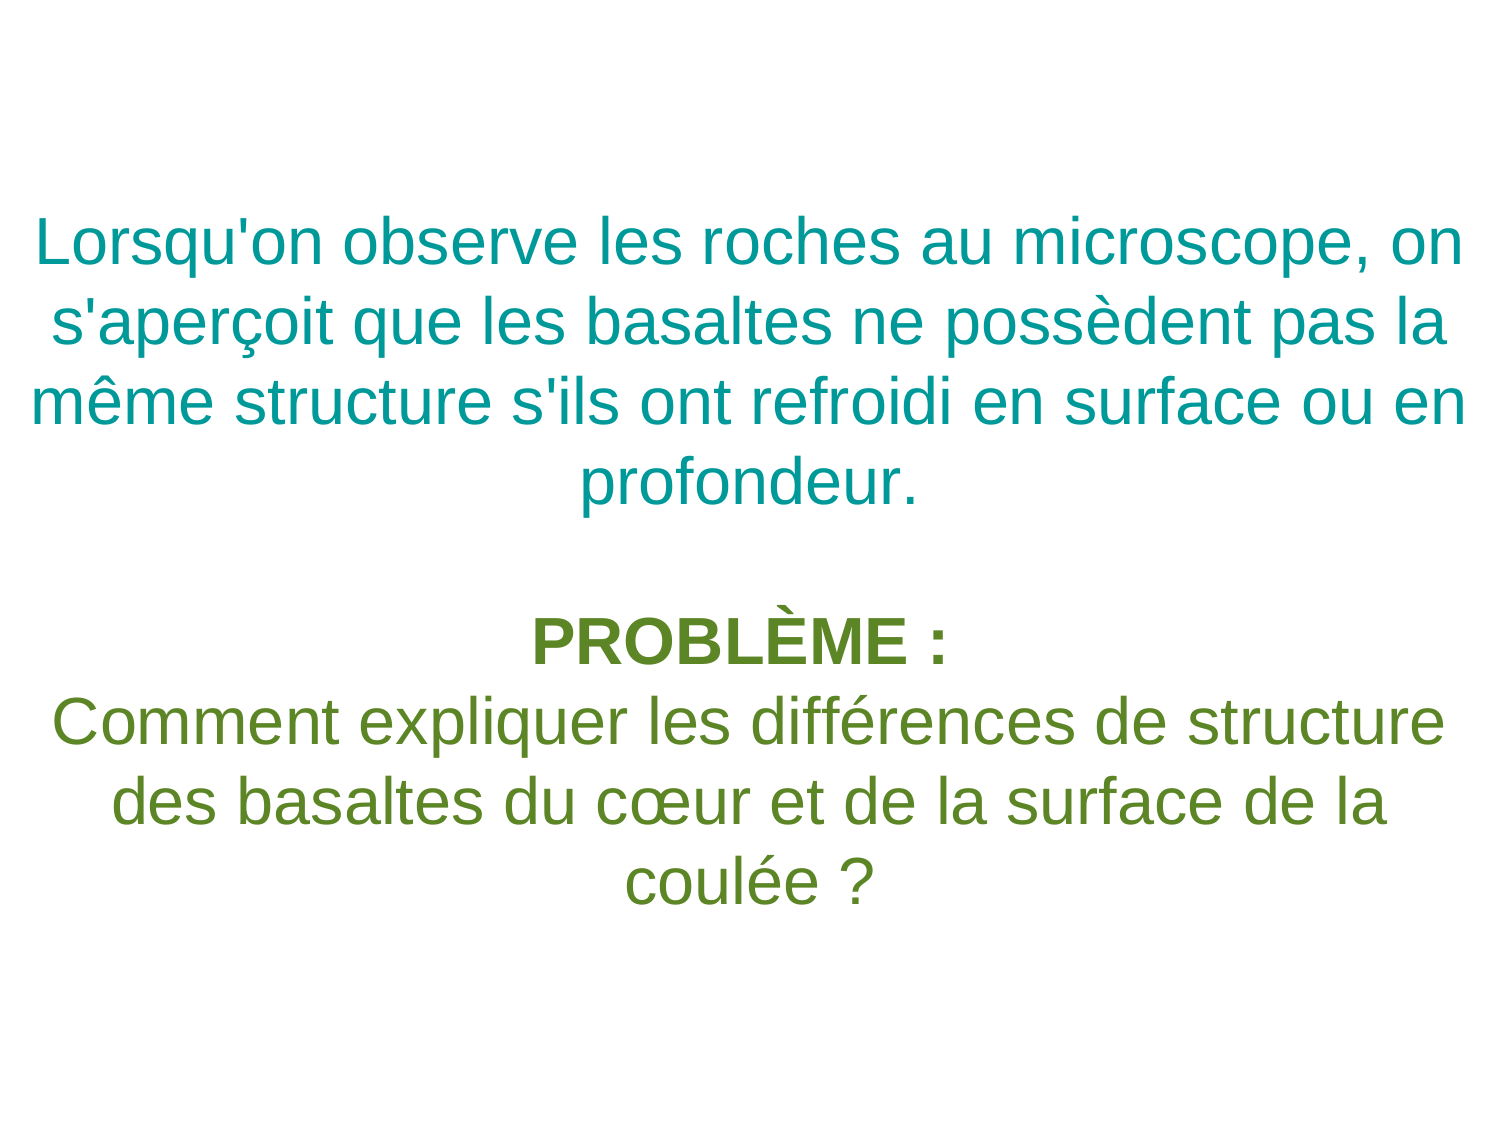

Lorsqu'on observe les roches au microscope, on s'aperçoit que les basaltes ne possèdent pas la même structure s'ils ont refroidi en surface ou en profondeur.
PROBLÈME :
Comment expliquer les différences de structure des basaltes du cœur et de la surface de la coulée ?